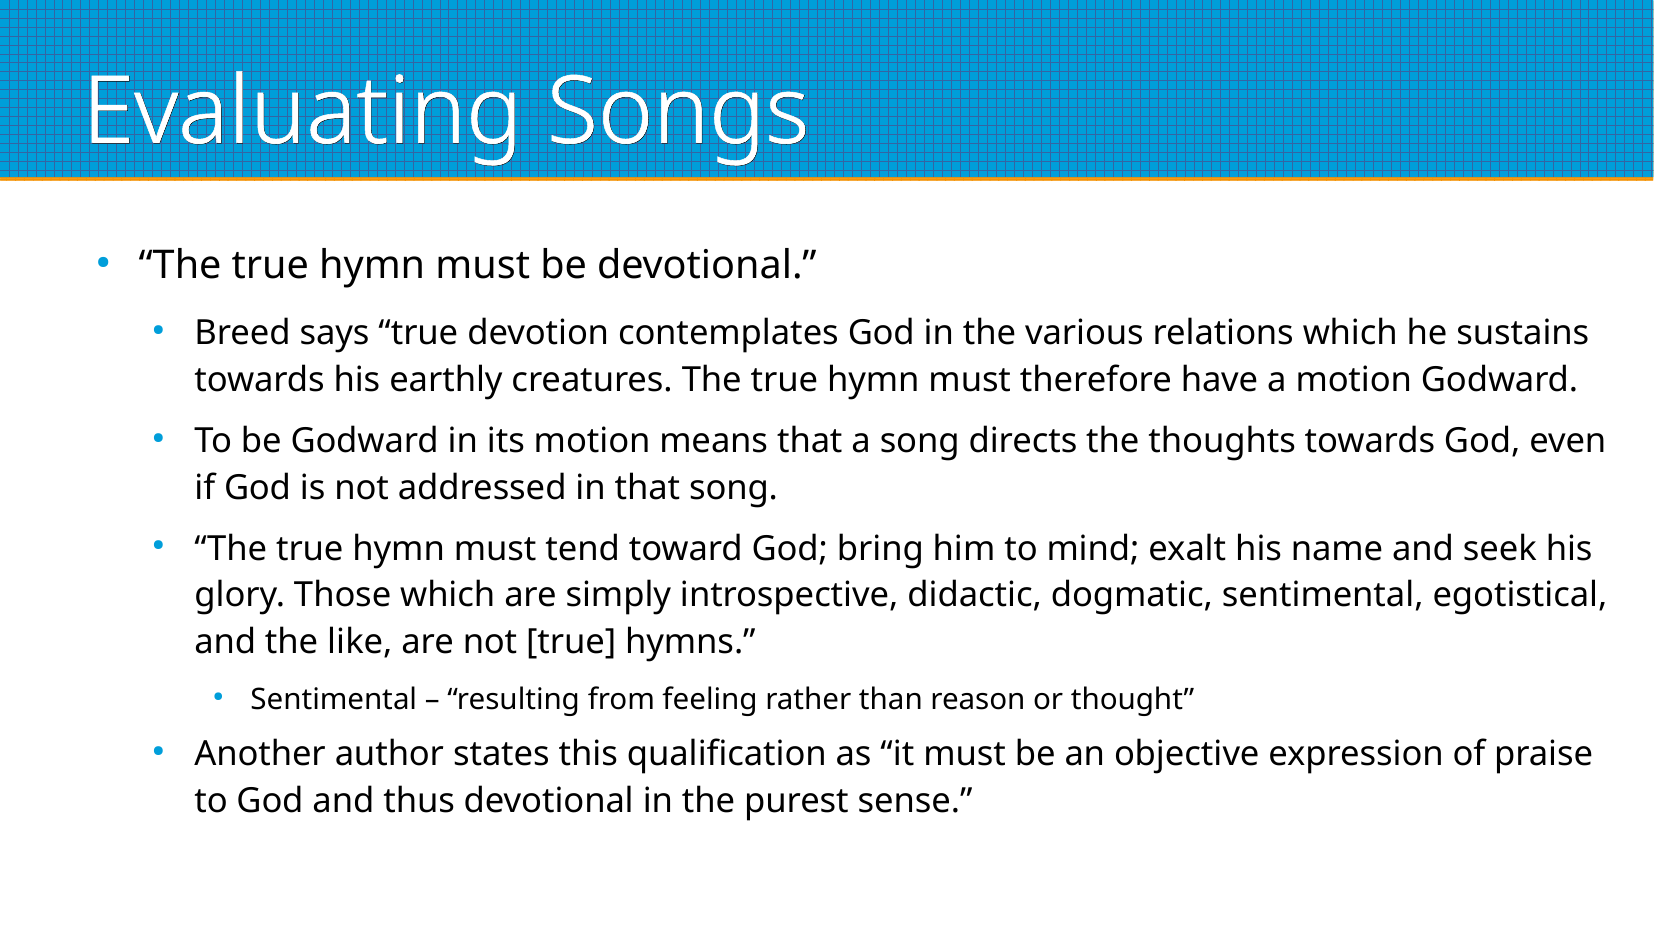

# Evaluating Songs
“The true hymn must be devotional.”
Breed says “true devotion contemplates God in the various relations which he sustains towards his earthly creatures. The true hymn must therefore have a motion Godward.
To be Godward in its motion means that a song directs the thoughts towards God, even if God is not addressed in that song.
“The true hymn must tend toward God; bring him to mind; exalt his name and seek his glory. Those which are simply introspective, didactic, dogmatic, sentimental, egotistical, and the like, are not [true] hymns.”
Sentimental – “resulting from feeling rather than reason or thought”
Another author states this qualification as “it must be an objective expression of praise to God and thus devotional in the purest sense.”